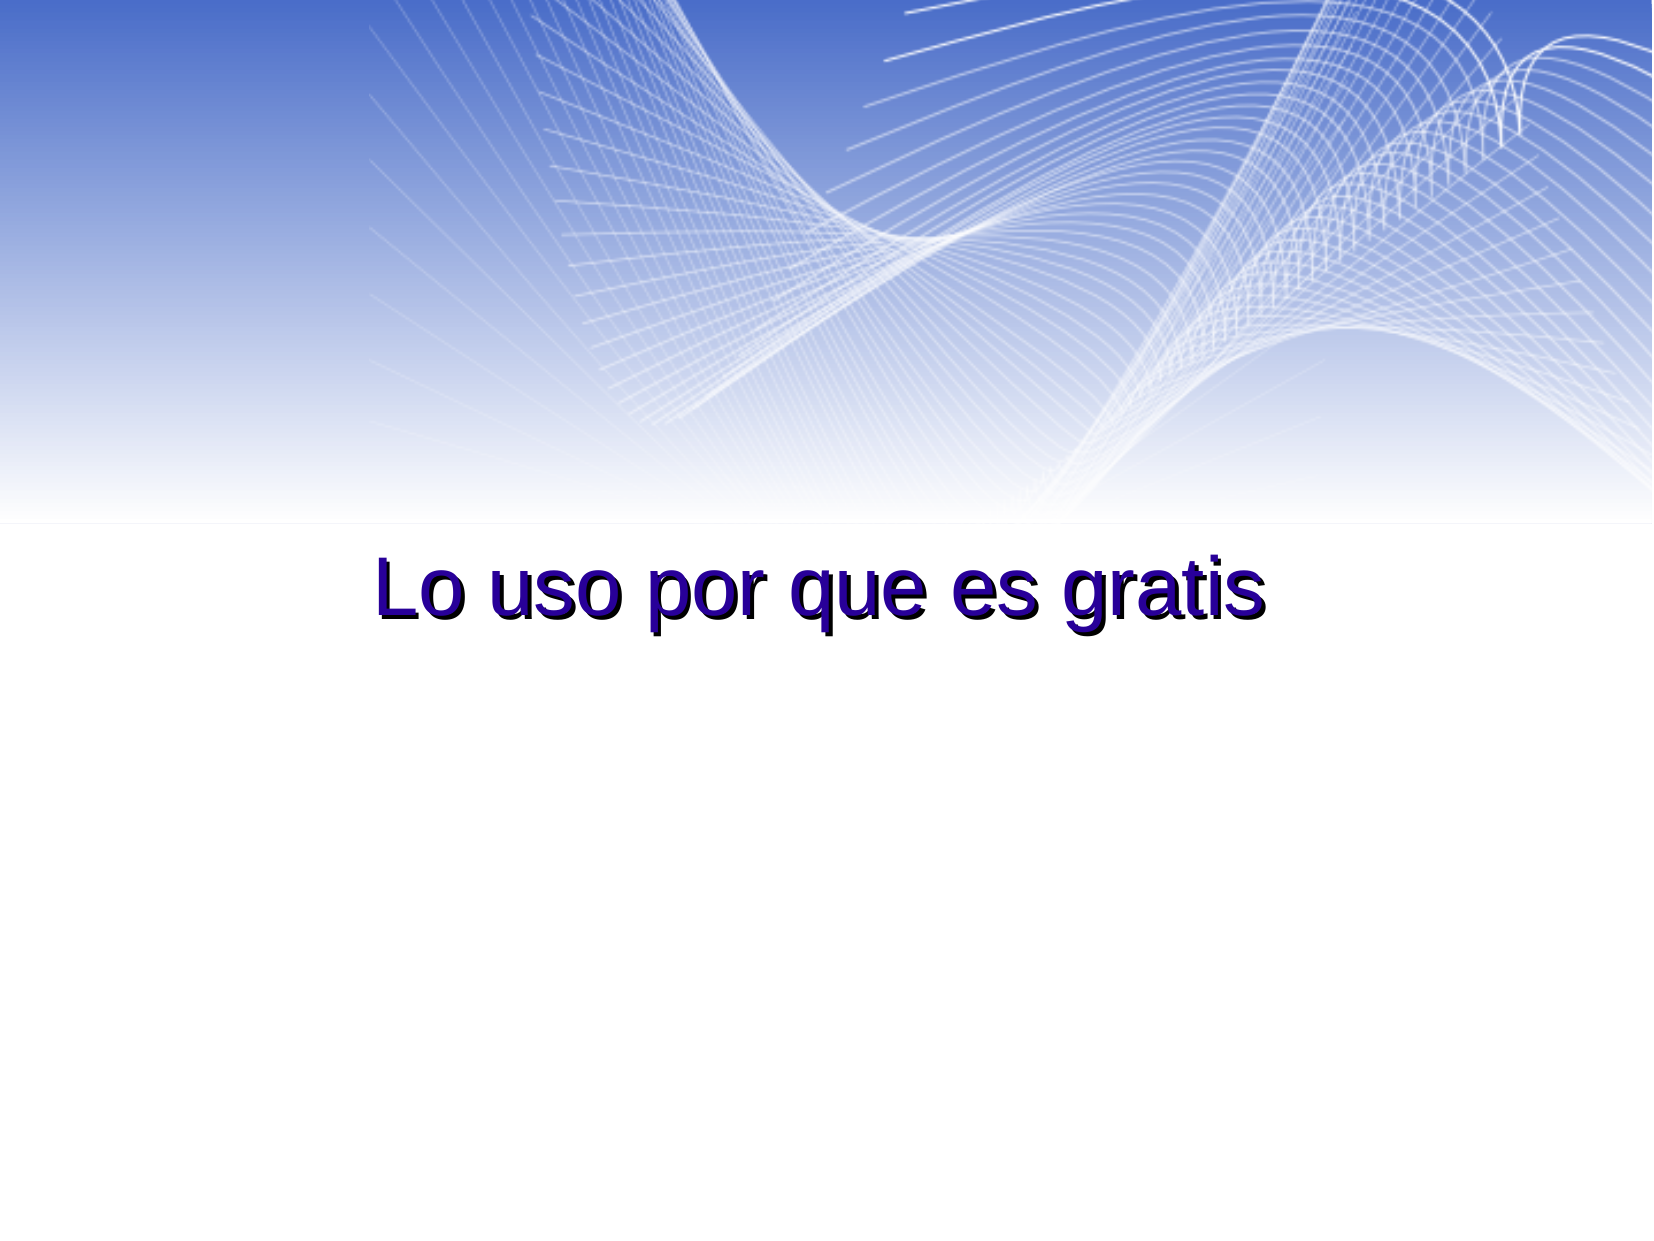

# Lo uso por que es gratis